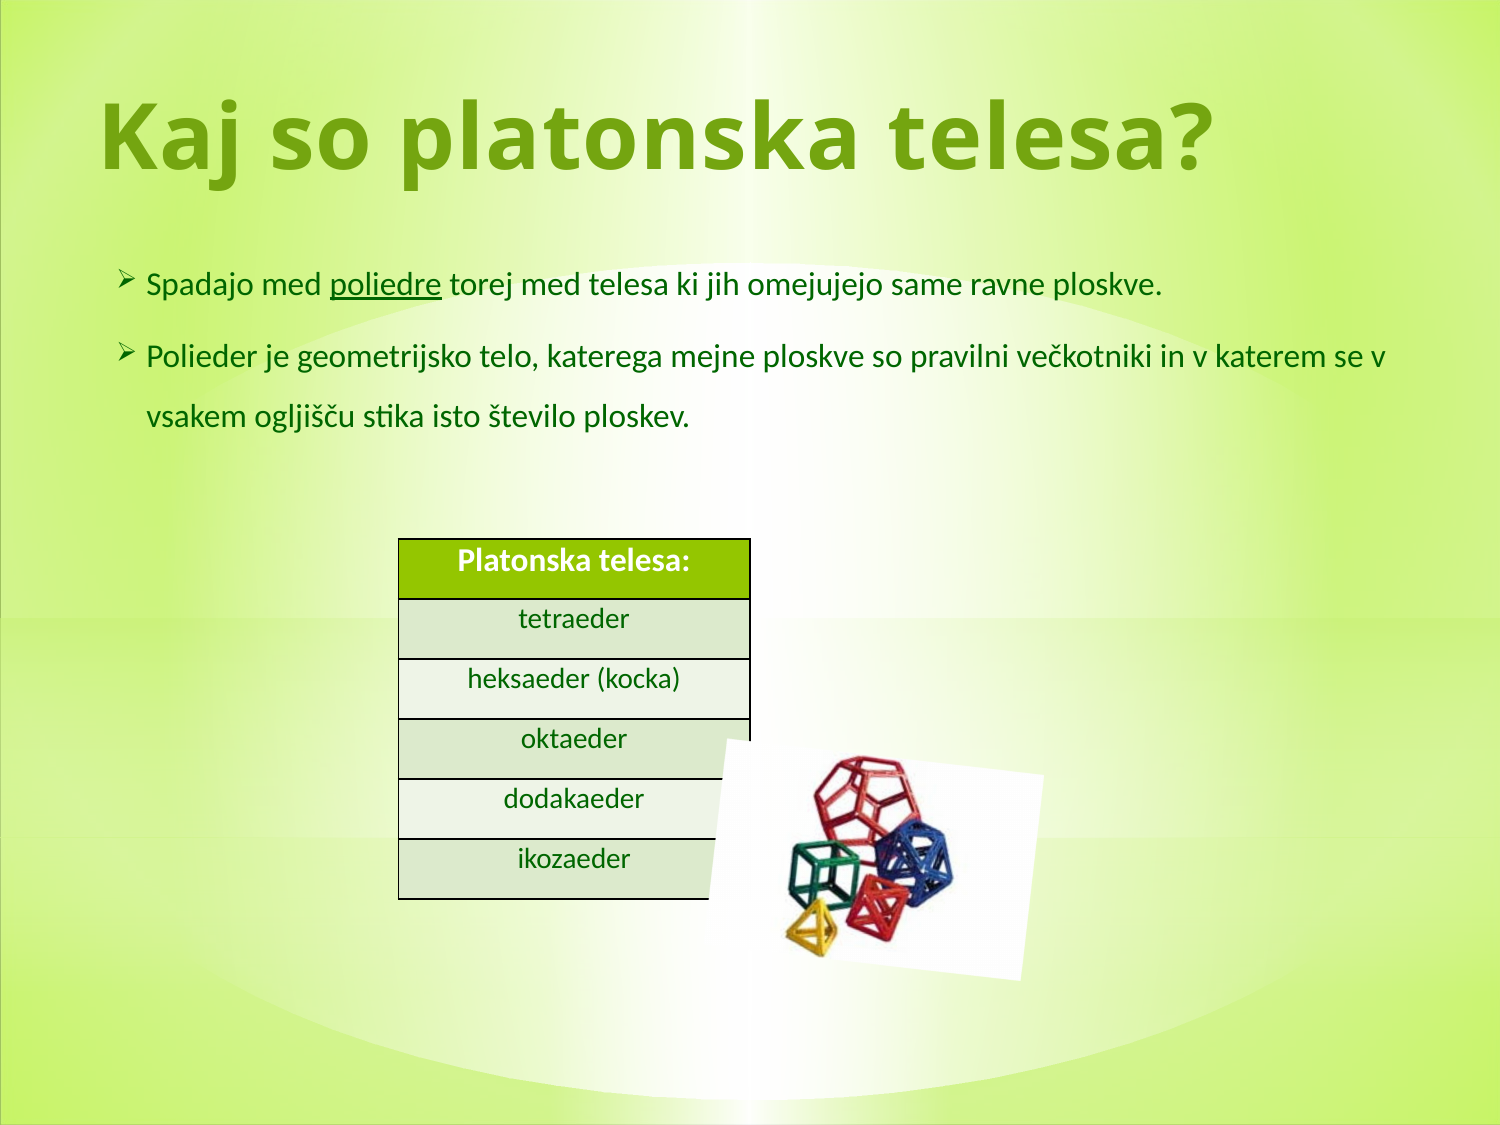

# Kaj so platonska telesa?
Spadajo med poliedre torej med telesa ki jih omejujejo same ravne ploskve.
Polieder je geometrijsko telo, katerega mejne ploskve so pravilni večkotniki in v katerem se v vsakem ogljišču stika isto število ploskev.
| Platonska telesa: |
| --- |
| tetraeder |
| heksaeder (kocka) |
| oktaeder |
| dodakaeder |
| ikozaeder |